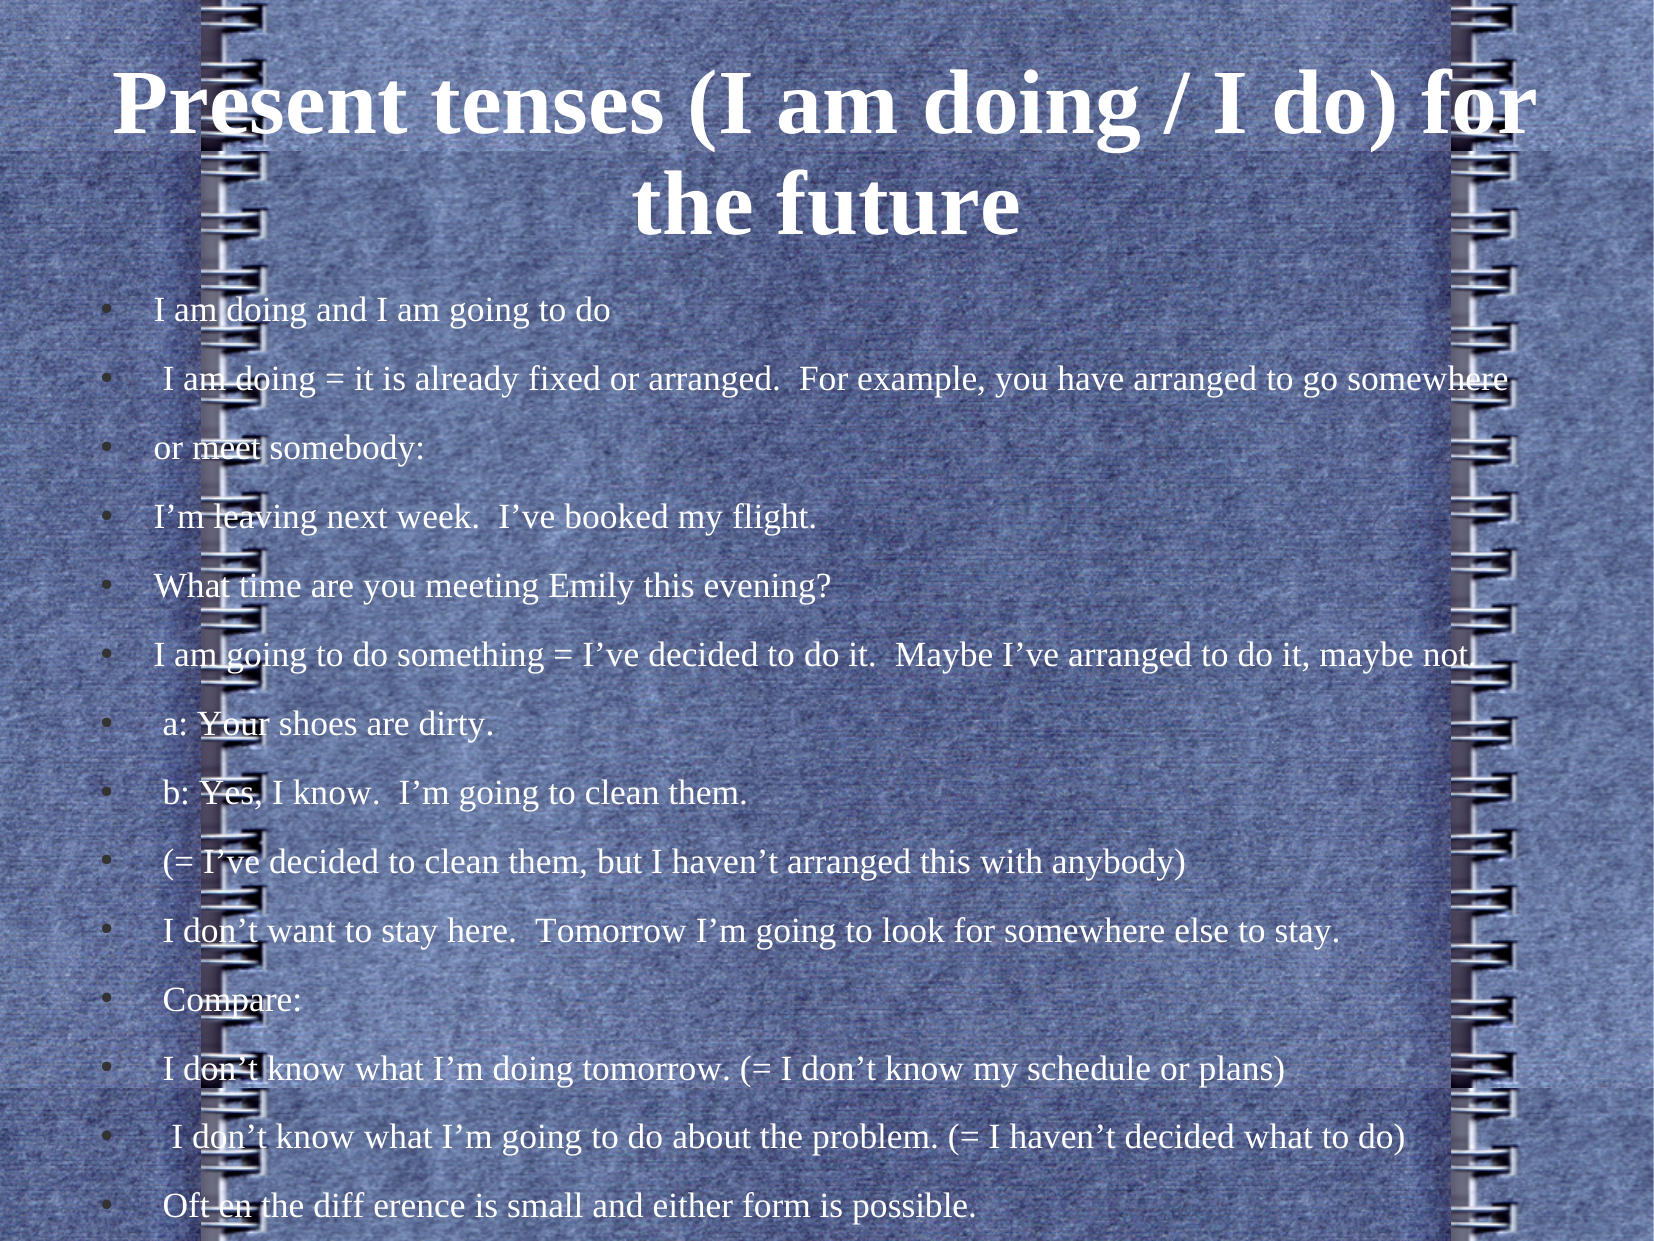

# Present tenses (I am doing / I do) for the future
I am doing and I am going to do
 I am doing = it is already fixed or arranged. For example, you have arranged to go somewhere
or meet somebody:
I’m leaving next week. I’ve booked my flight.
What time are you meeting Emily this evening?
I am going to do something = I’ve decided to do it. Maybe I’ve arranged to do it, maybe not.
 a: Your shoes are dirty.
 b: Yes, I know. I’m going to clean them.
 (= I’ve decided to clean them, but I haven’t arranged this with anybody)
 I don’t want to stay here. Tomorrow I’m going to look for somewhere else to stay.
 Compare:
 I don’t know what I’m doing tomorrow. (= I don’t know my schedule or plans)
 I don’t know what I’m going to do about the problem. (= I haven’t decided what to do)
 Oft en the diff erence is small and either form is possible.